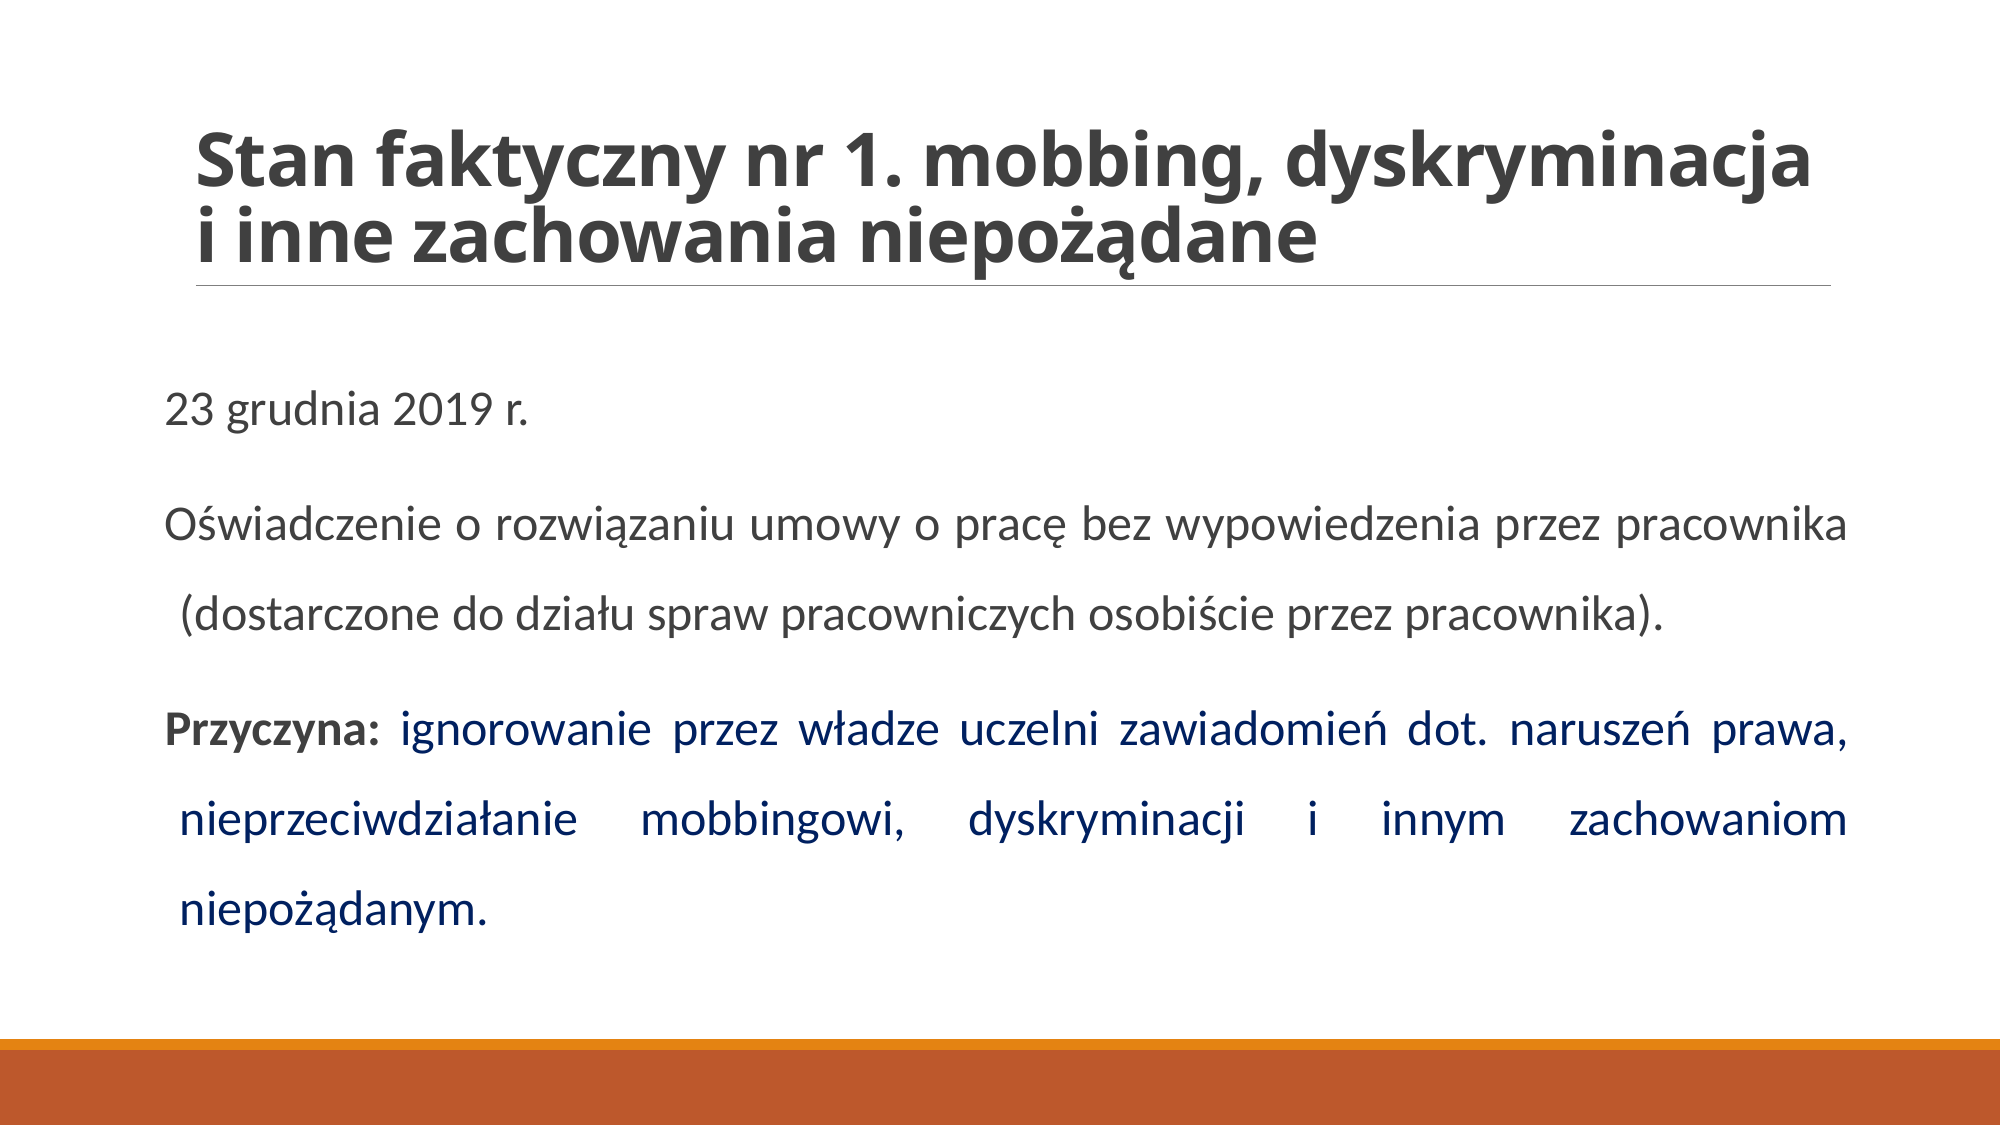

# Stan faktyczny nr 1. mobbing, dyskryminacja i inne zachowania niepożądane
23 grudnia 2019 r.
Oświadczenie o rozwiązaniu umowy o pracę bez wypowiedzenia przez pracownika (dostarczone do działu spraw pracowniczych osobiście przez pracownika).
Przyczyna: ignorowanie przez władze uczelni zawiadomień dot. naruszeń prawa, nieprzeciwdziałanie mobbingowi, dyskryminacji i innym zachowaniom niepożądanym.